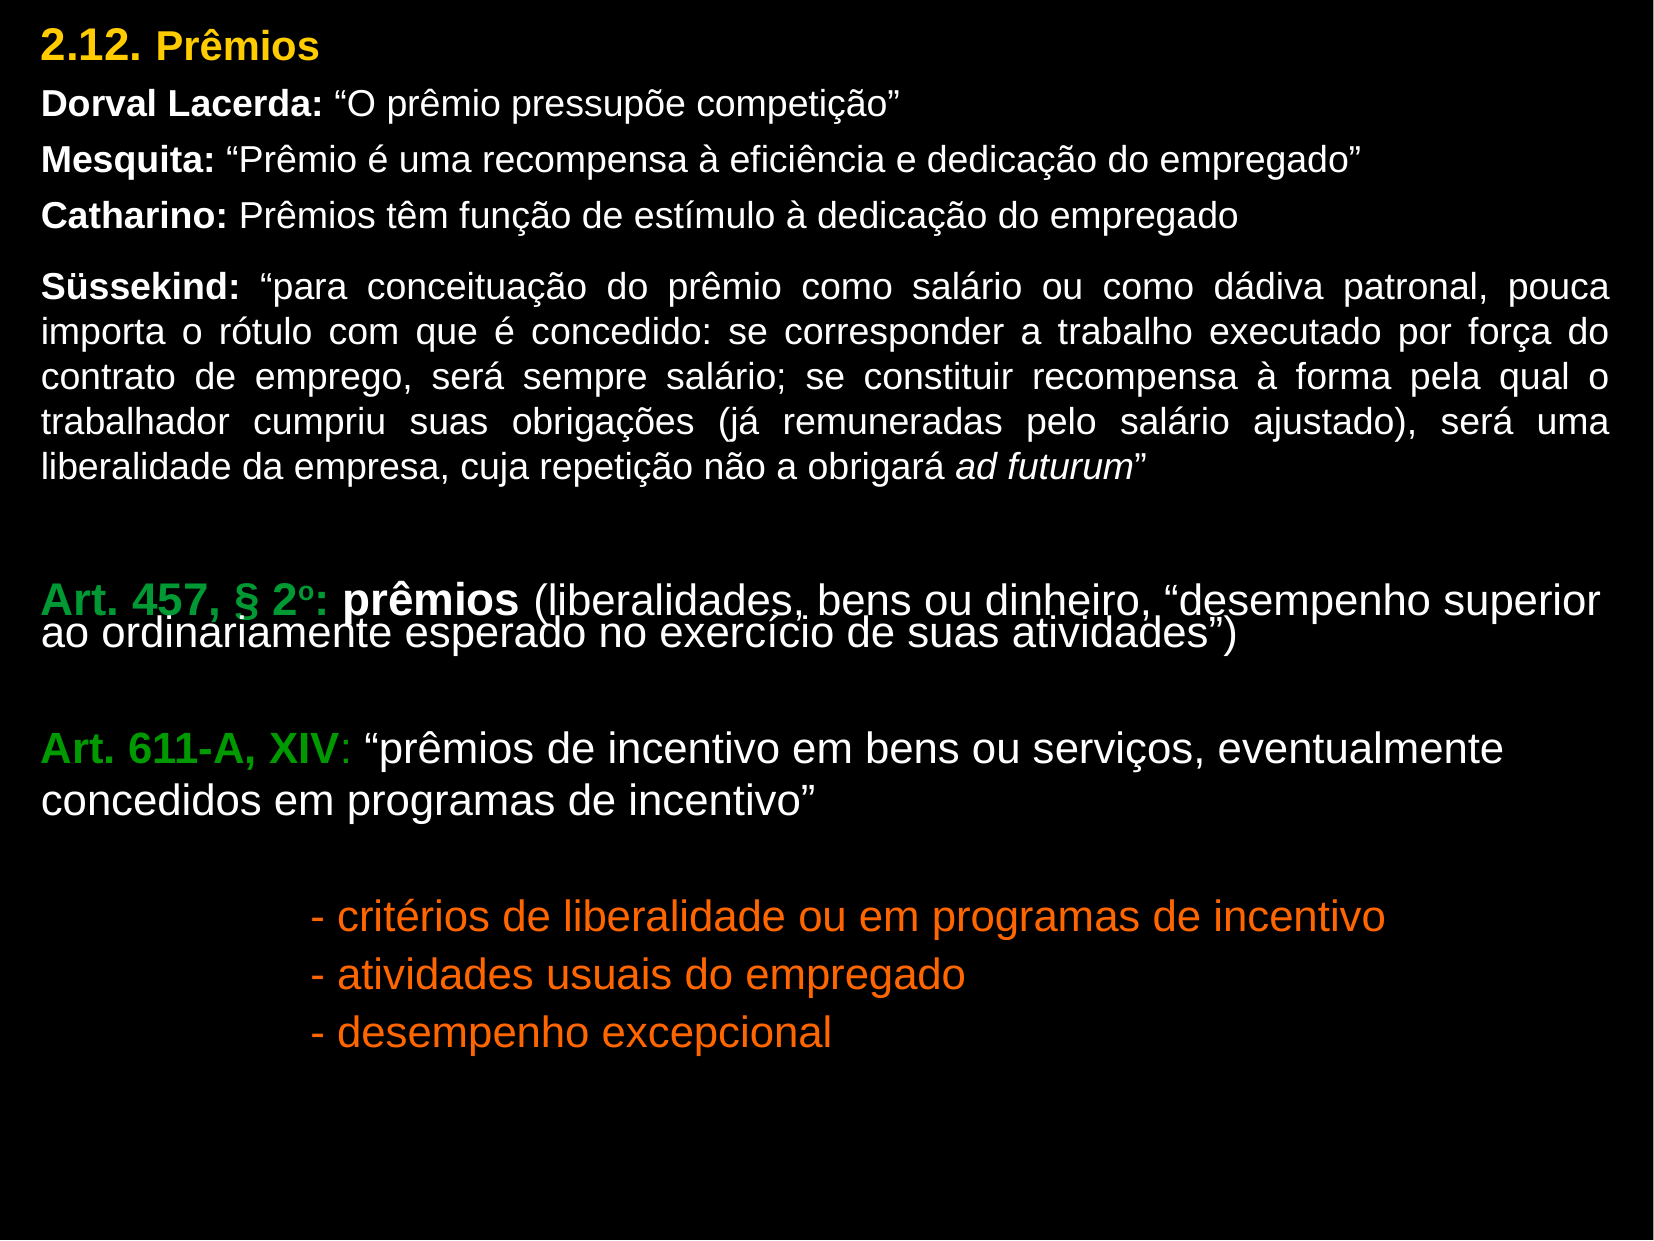

2.12. Prêmios
Dorval Lacerda: “O prêmio pressupõe competição”
Mesquita: “Prêmio é uma recompensa à eficiência e dedicação do empregado”
Catharino: Prêmios têm função de estímulo à dedicação do empregado
Süssekind: “para conceituação do prêmio como salário ou como dádiva patronal, pouca importa o rótulo com que é concedido: se corresponder a trabalho executado por força do contrato de emprego, será sempre salário; se constituir recompensa à forma pela qual o trabalhador cumpriu suas obrigações (já remuneradas pelo salário ajustado), será uma liberalidade da empresa, cuja repetição não a obrigará ad futurum”
Art. 457, § 2o: prêmios (liberalidades, bens ou dinheiro, “desempenho superior ao ordinariamente esperado no exercício de suas atividades”)
Art. 611-A, XIV: “prêmios de incentivo em bens ou serviços, eventualmente concedidos em programas de incentivo”
 - critérios de liberalidade ou em programas de incentivo
 - atividades usuais do empregado
 - desempenho excepcional